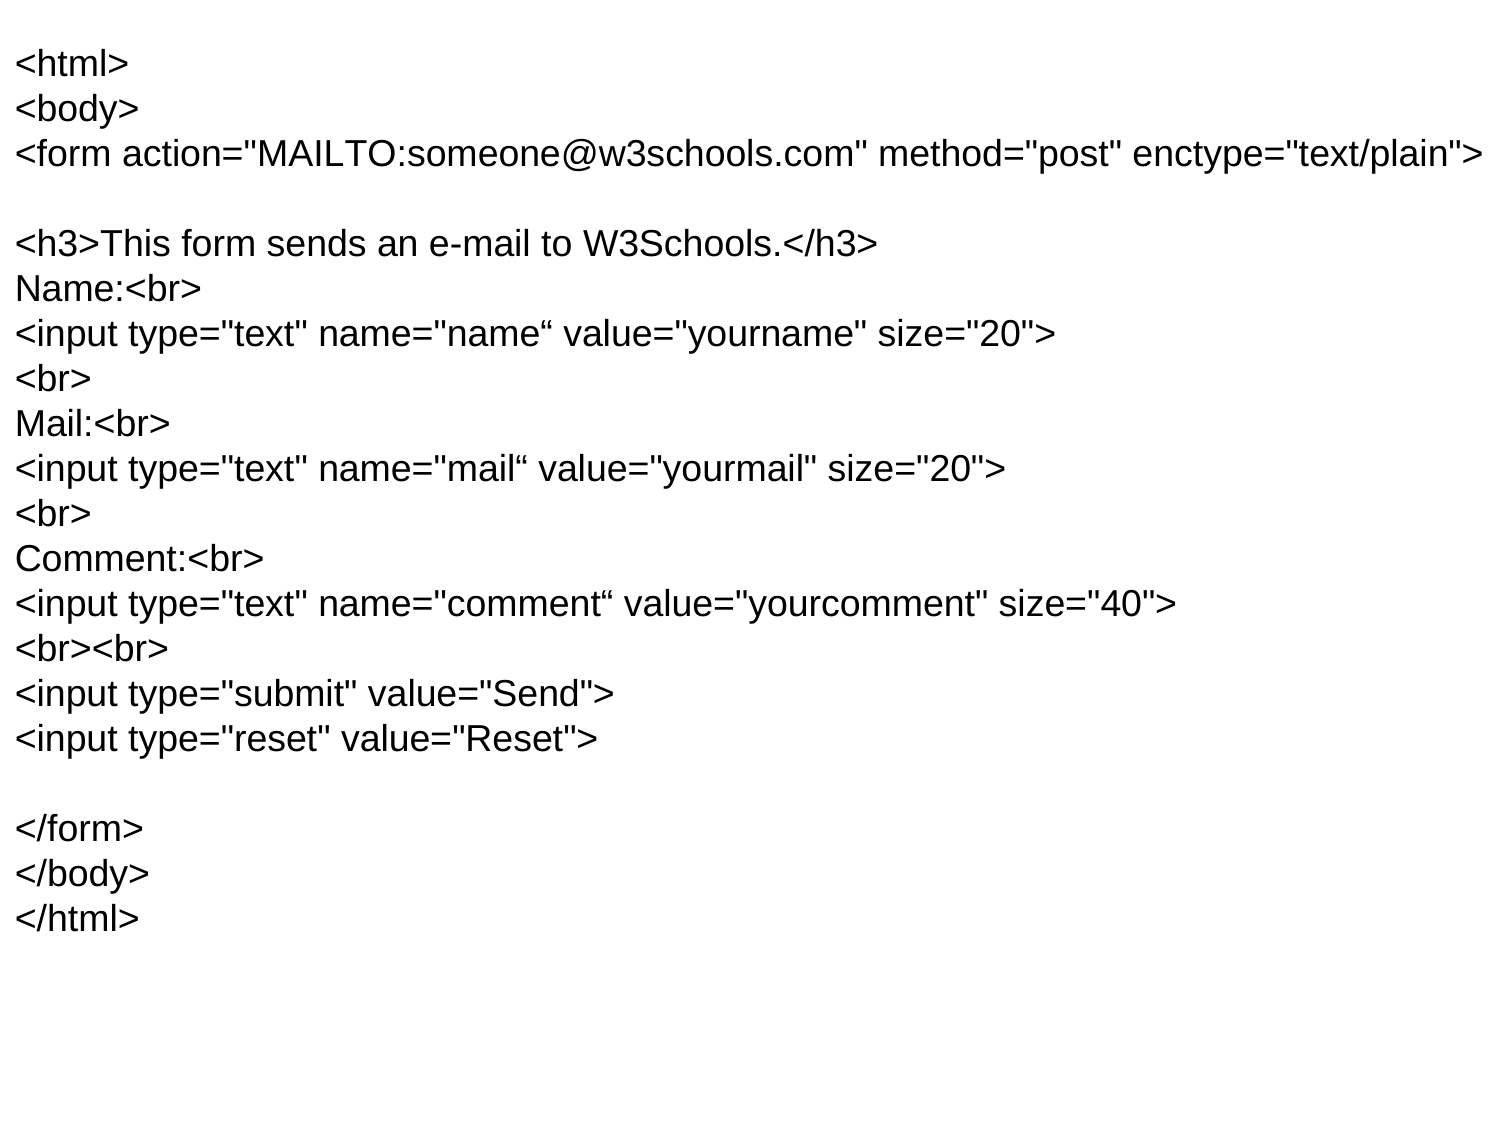

<html>
<body>
<form action="MAILTO:someone@w3schools.com" method="post" enctype="text/plain">
<h3>This form sends an e-mail to W3Schools.</h3>
Name:<br>
<input type="text" name="name“ value="yourname" size="20">
<br>
Mail:<br>
<input type="text" name="mail“ value="yourmail" size="20">
<br>
Comment:<br>
<input type="text" name="comment“ value="yourcomment" size="40">
<br><br>
<input type="submit" value="Send">
<input type="reset" value="Reset">
</form>
</body>
</html>